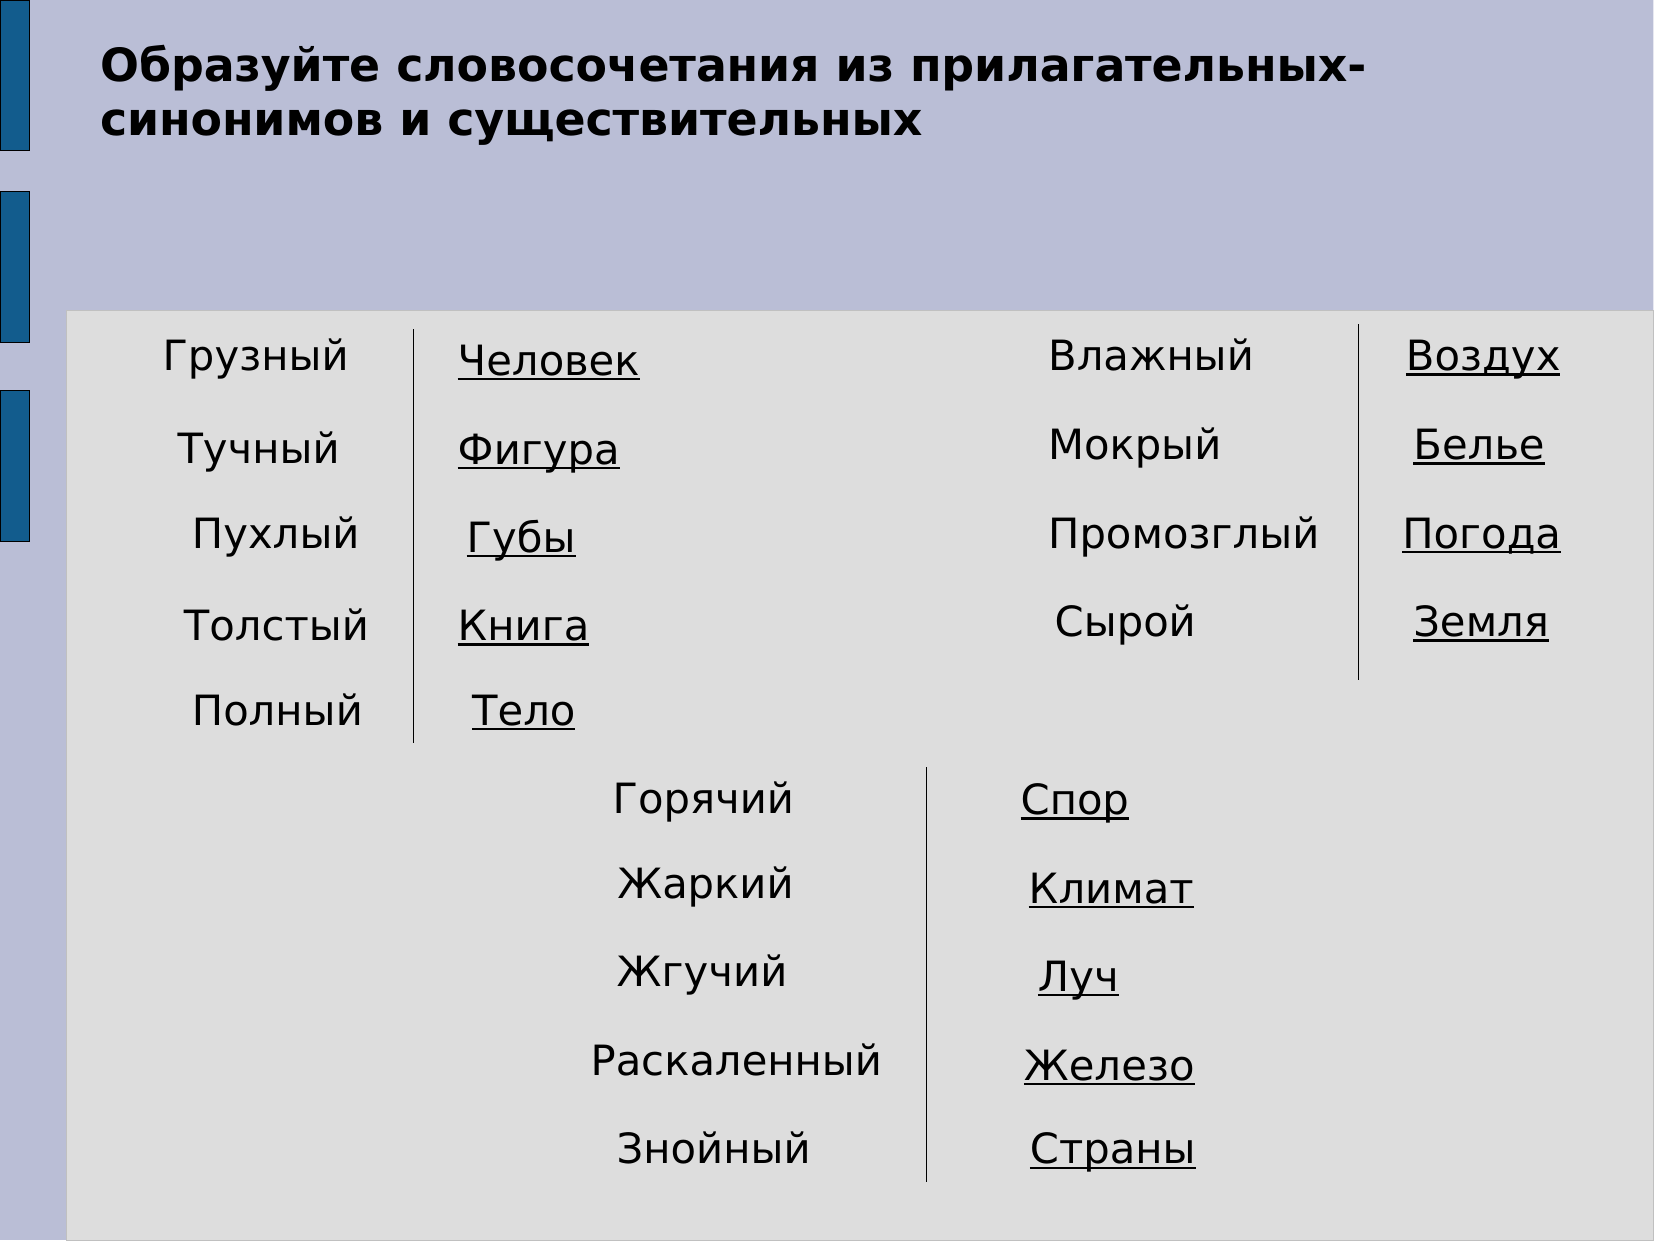

Образуйте словосочетания из прилагательных-синонимов и существительных
Грузный
Влажный
Воздух
Человек
Мокрый
Белье
Тучный
Фигура
Пухлый
Погода
Промозглый
Губы
Сырой
Земля
Толстый
Книга
Полный
Тело
Горячий
Спор
Жаркий
Климат
Жгучий
Луч
Раскаленный
Железо
Знойный
Знойный
Страны